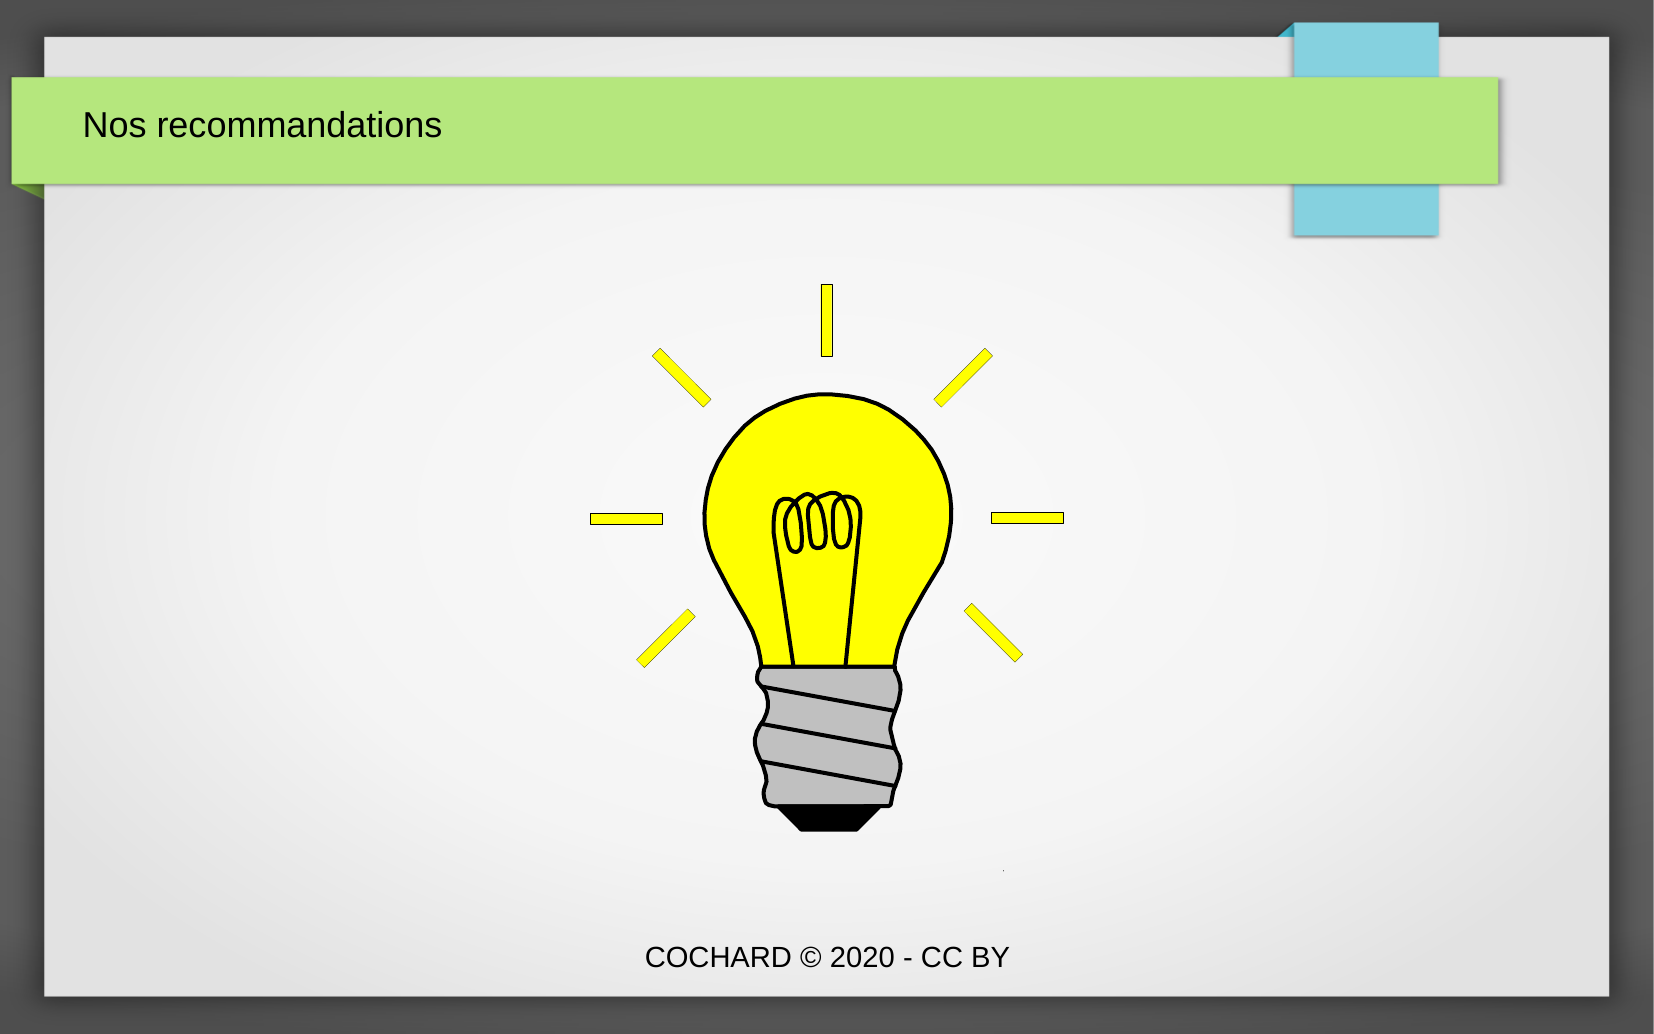

# Nos recommandations
COCHARD © 2020 - CC BY